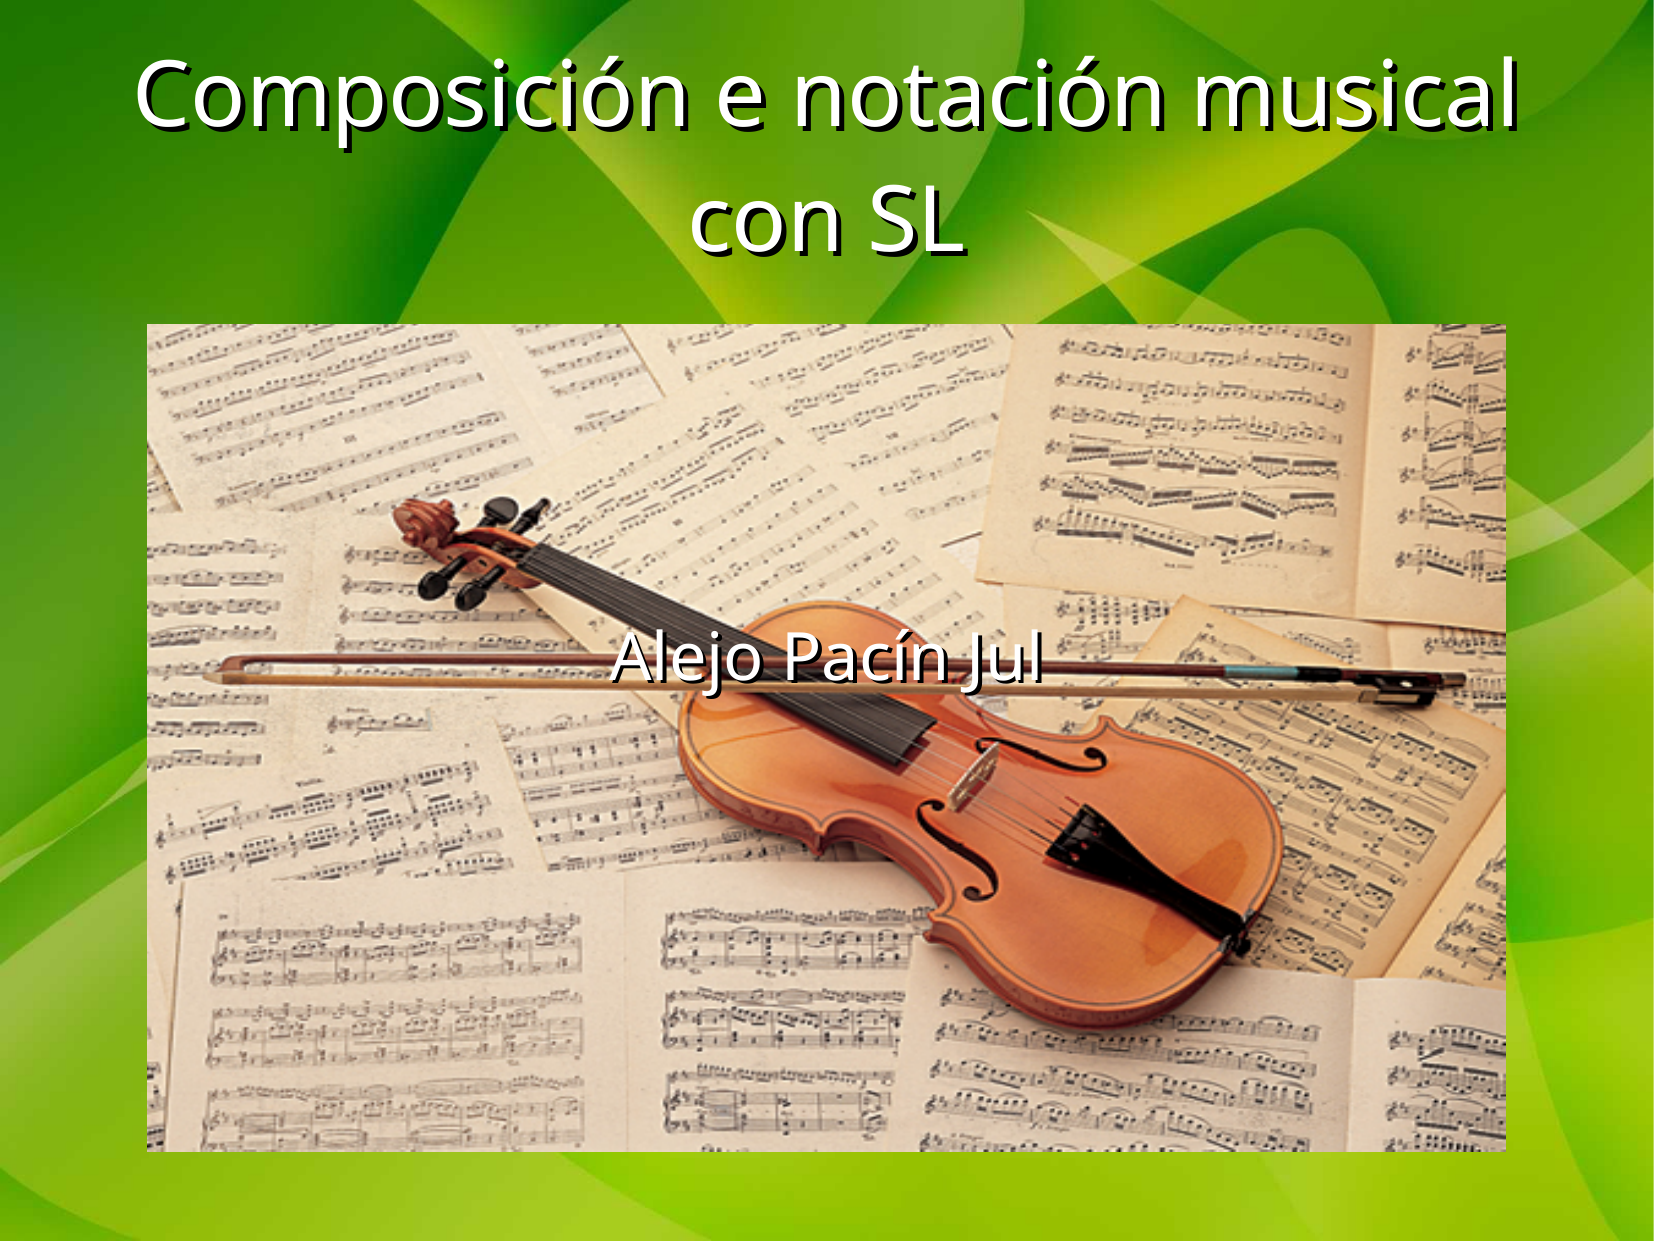

# Composición e notación musical con SL
Alejo Pacín Jul